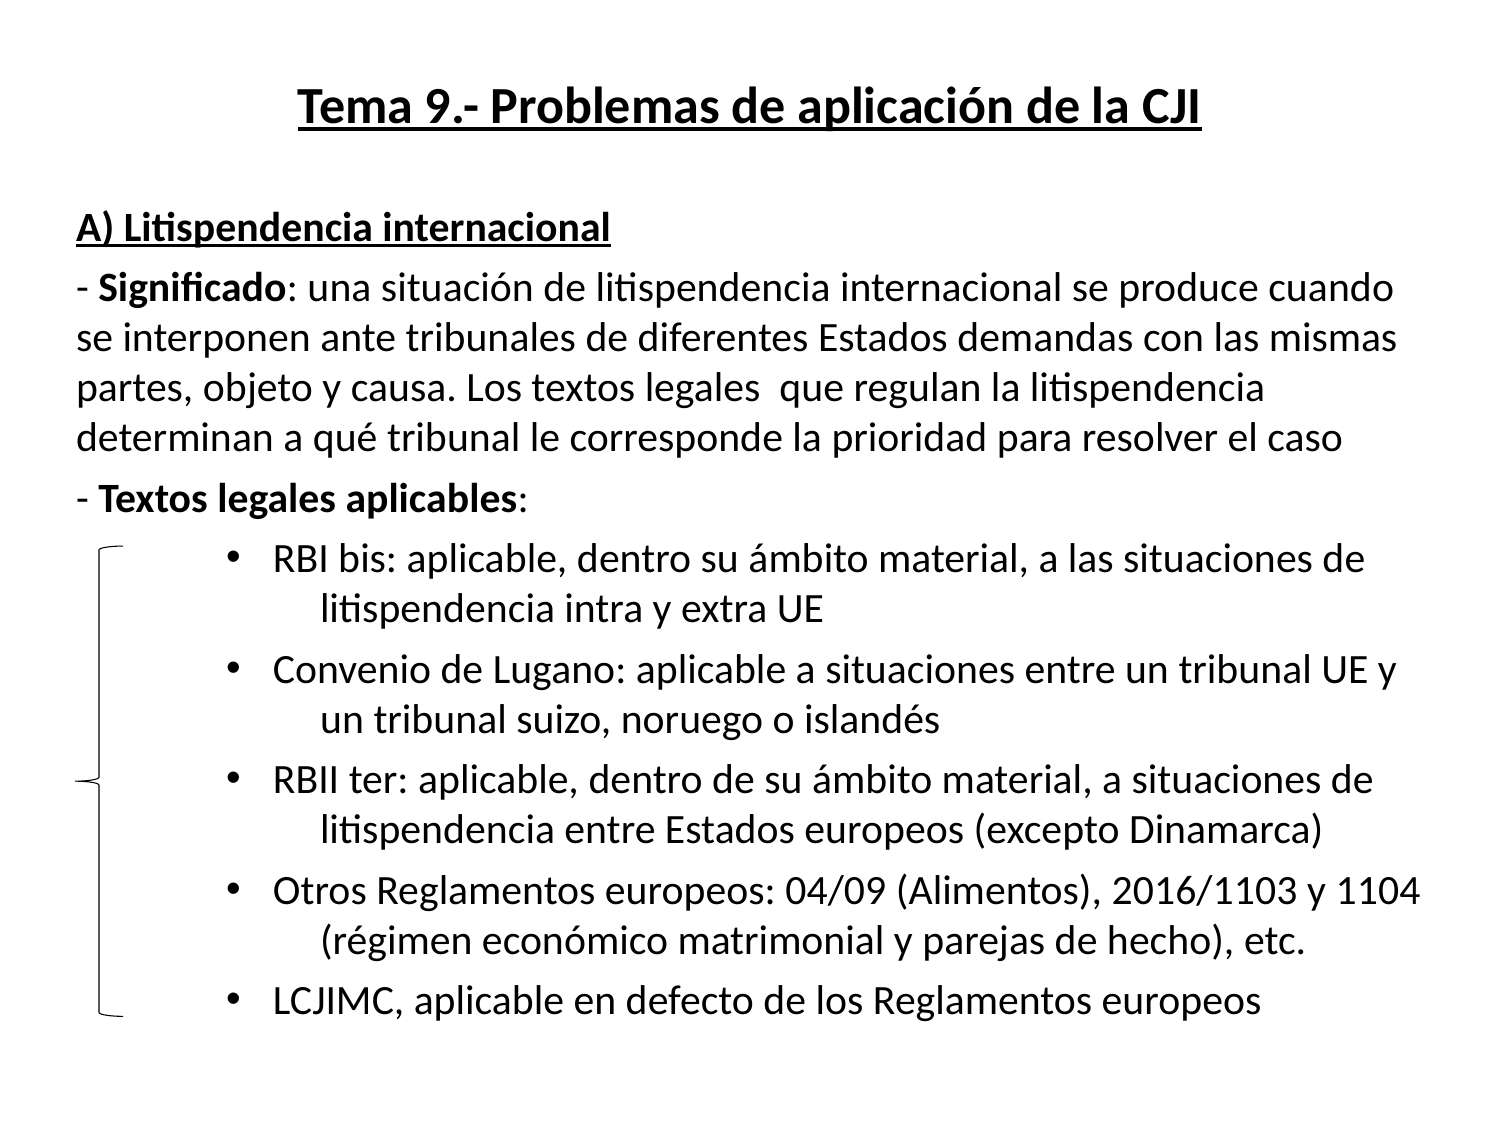

# Tema 9.- Problemas de aplicación de la CJI
A) Litispendencia internacional
- Significado: una situación de litispendencia internacional se produce cuando se interponen ante tribunales de diferentes Estados demandas con las mismas partes, objeto y causa. Los textos legales que regulan la litispendencia determinan a qué tribunal le corresponde la prioridad para resolver el caso
- Textos legales aplicables:
RBI bis: aplicable, dentro su ámbito material, a las situaciones de litispendencia intra y extra UE
Convenio de Lugano: aplicable a situaciones entre un tribunal UE y un tribunal suizo, noruego o islandés
RBII ter: aplicable, dentro de su ámbito material, a situaciones de litispendencia entre Estados europeos (excepto Dinamarca)
Otros Reglamentos europeos: 04/09 (Alimentos), 2016/1103 y 1104 (régimen económico matrimonial y parejas de hecho), etc.
LCJIMC, aplicable en defecto de los Reglamentos europeos